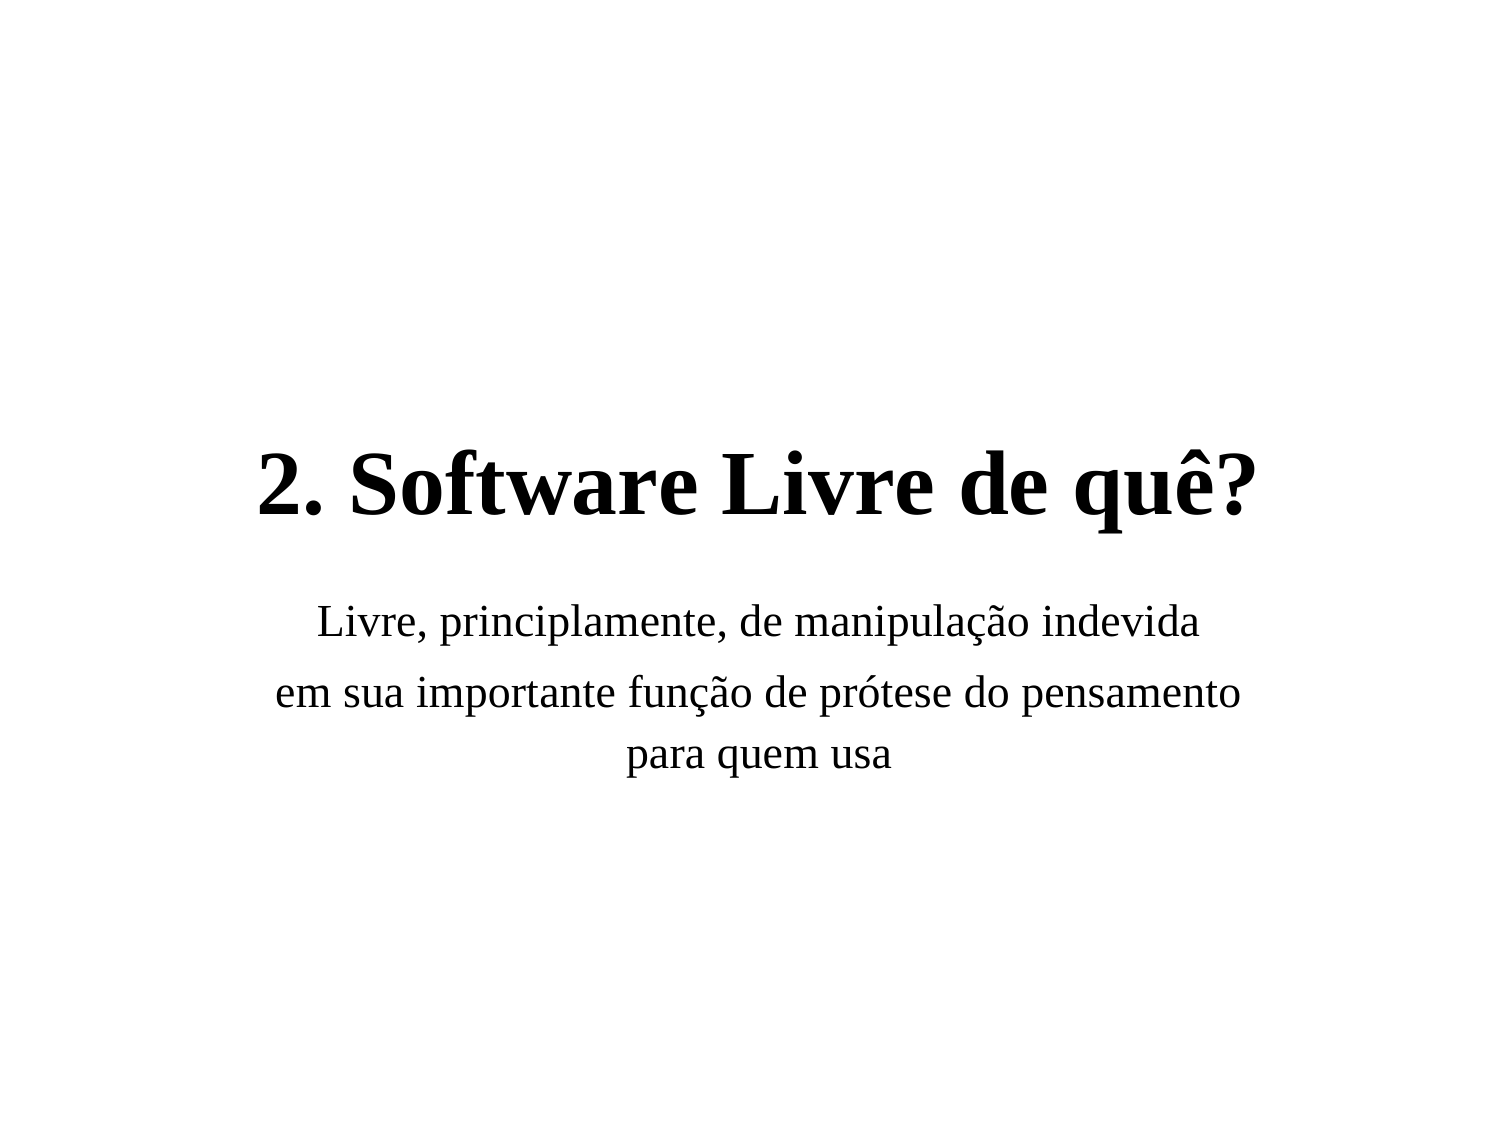

# 2. Software Livre de quê? Livre, principlamente, de manipulação indevida em sua importante função de prótese do pensamento para quem usa